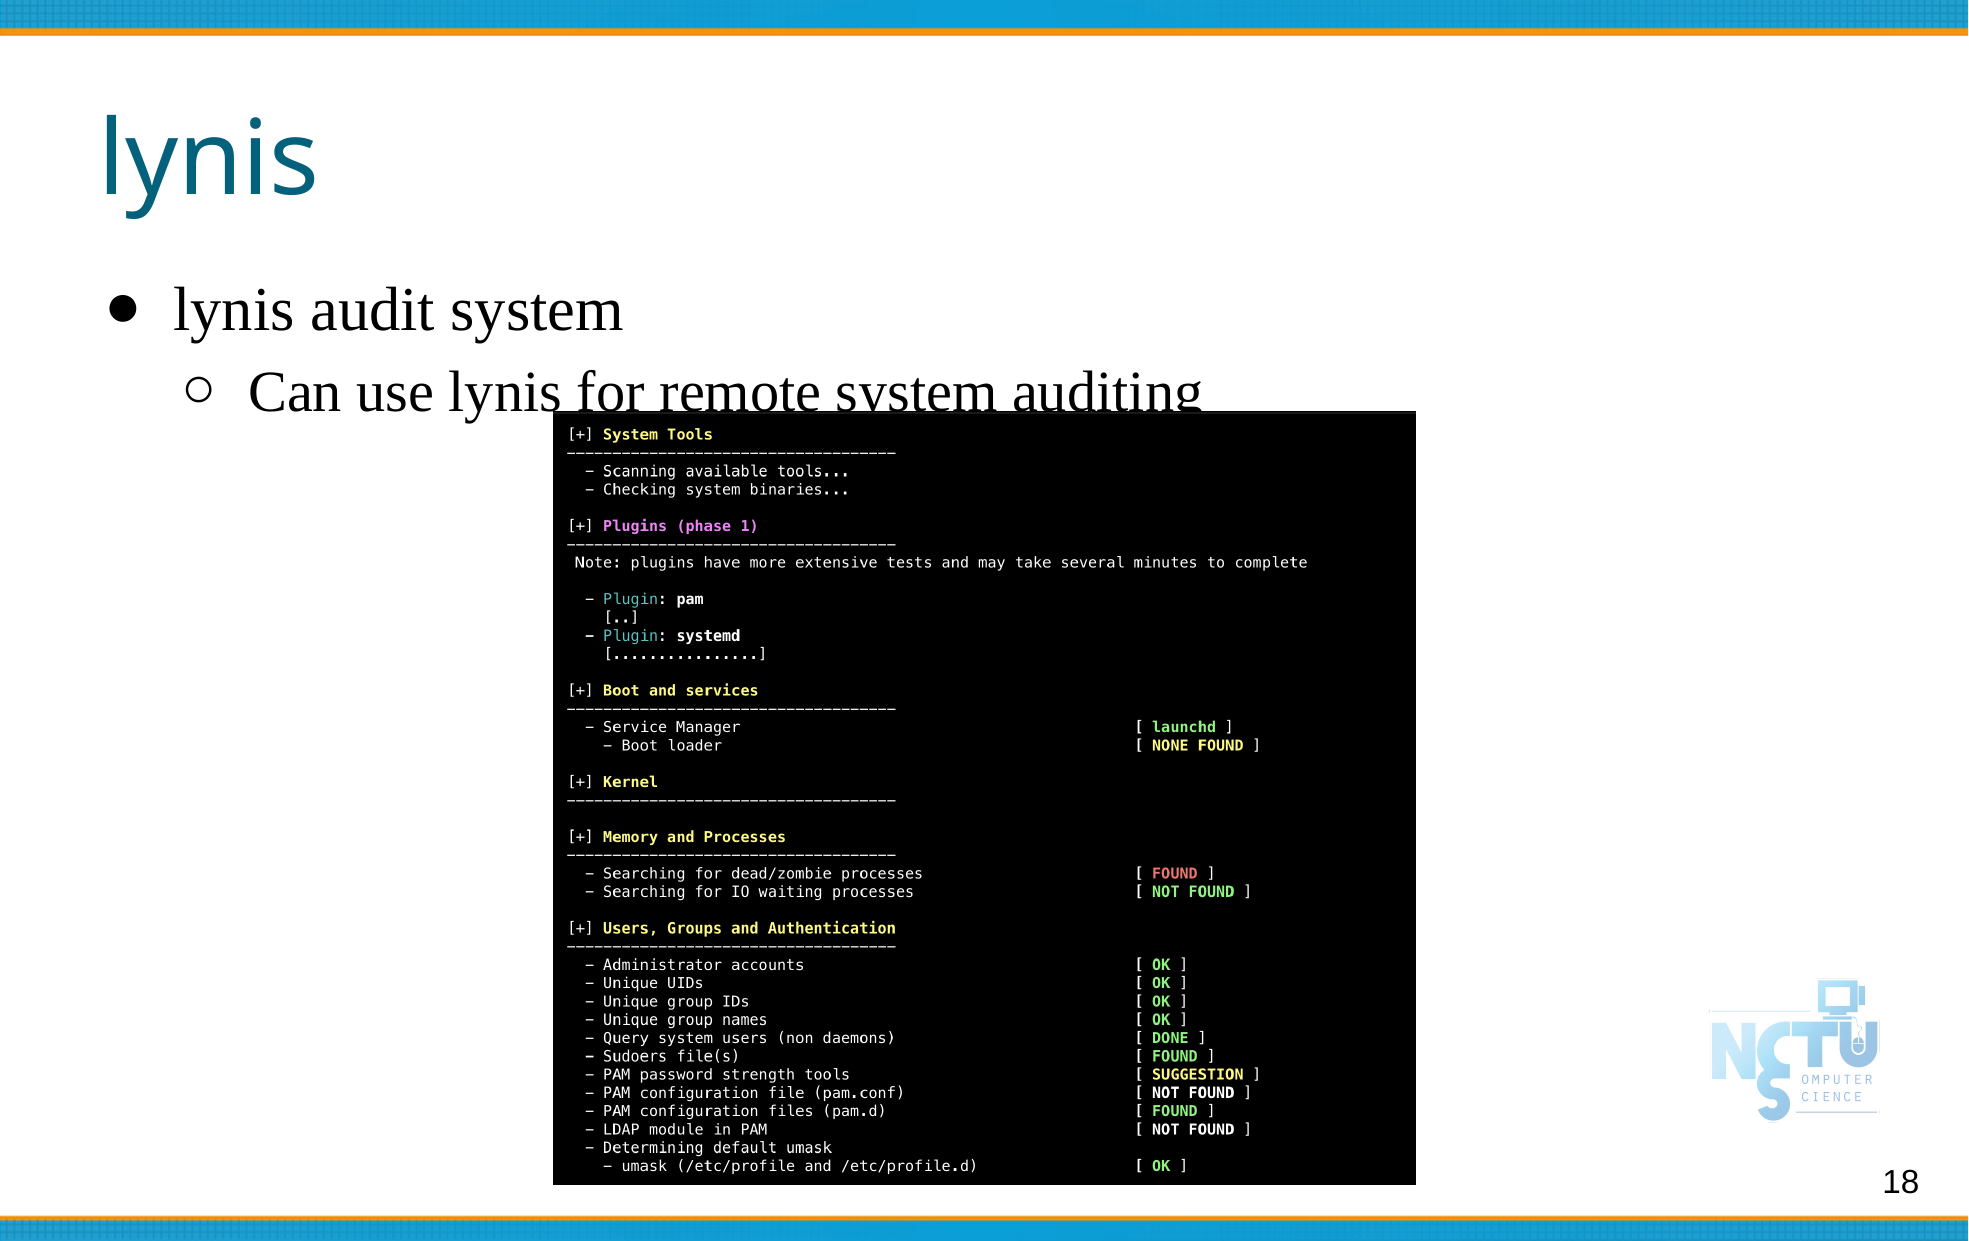

# lynis
lynis audit system
Can use lynis for remote system auditing